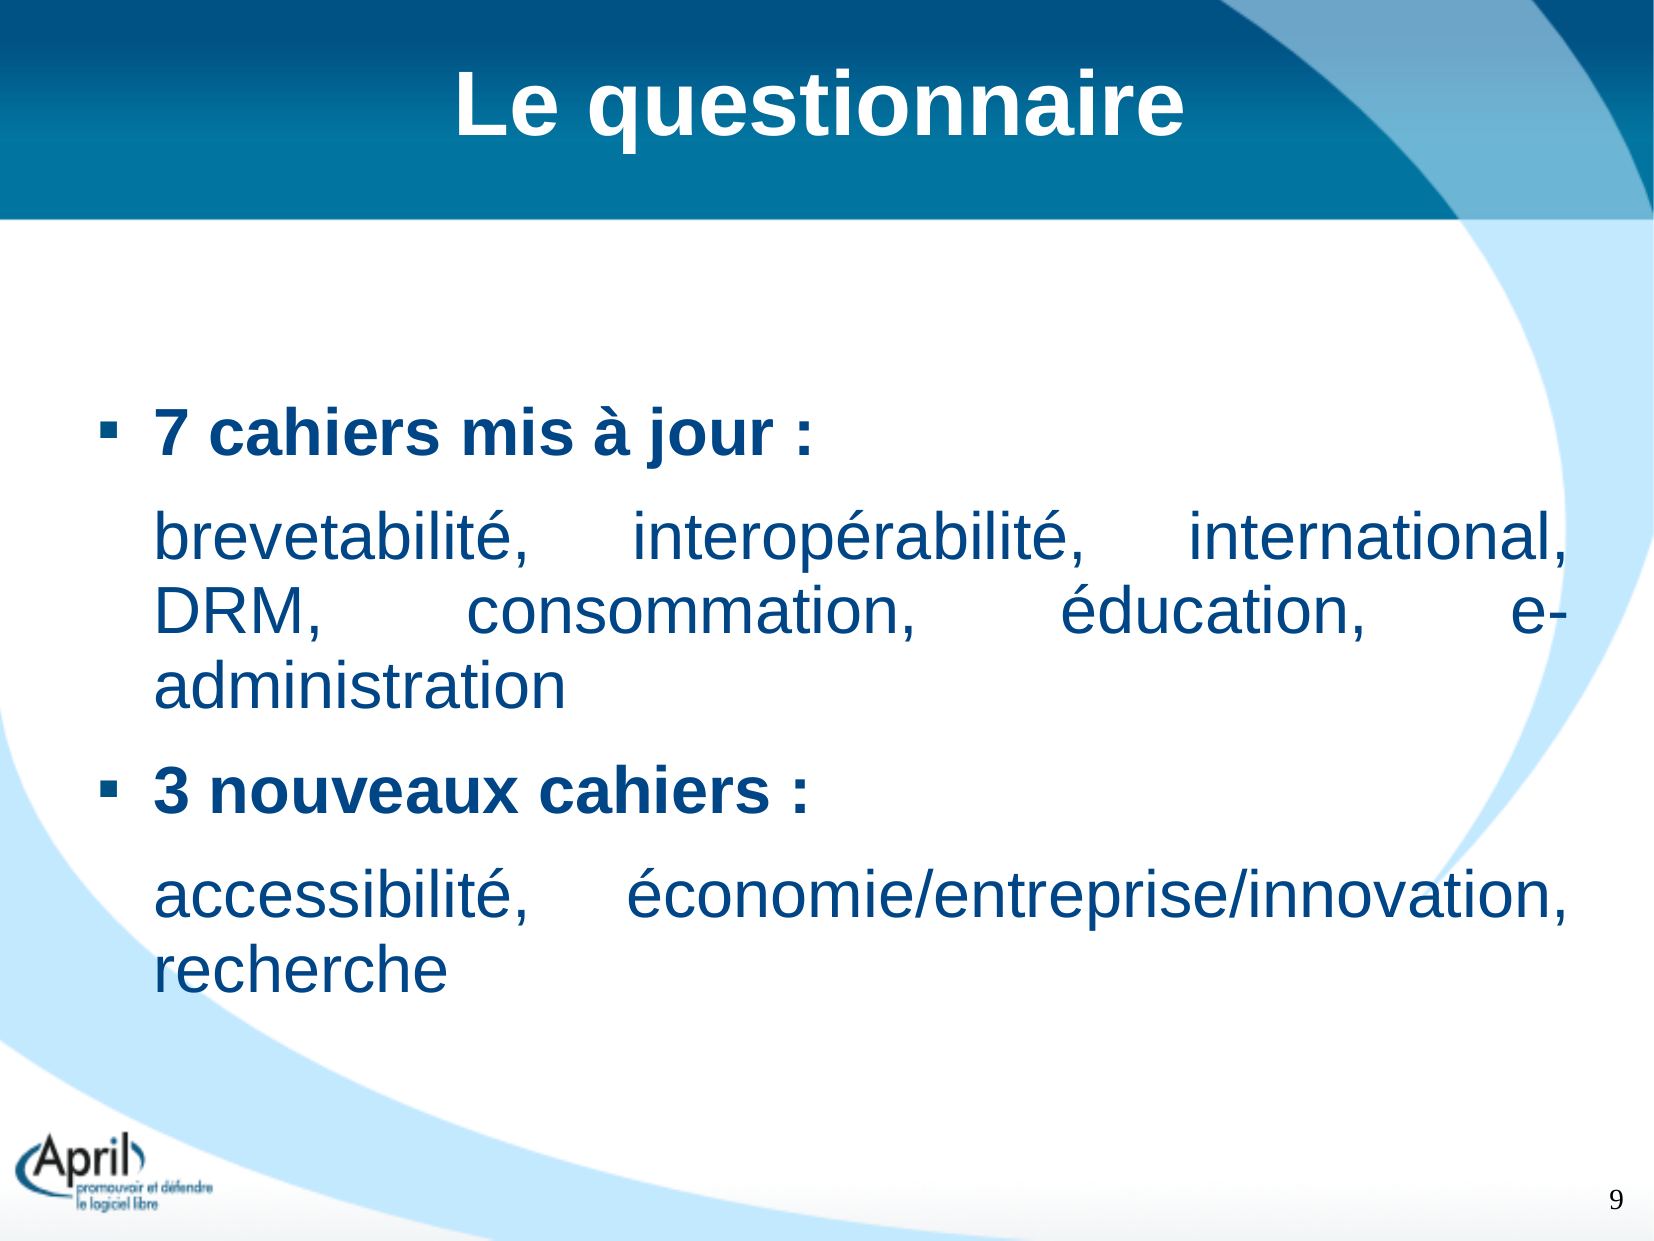

# Le questionnaire
7 cahiers mis à jour :
brevetabilité, interopérabilité, international, DRM, consommation, éducation, e-administration
3 nouveaux cahiers :
accessibilité, économie/entreprise/innovation, recherche
9